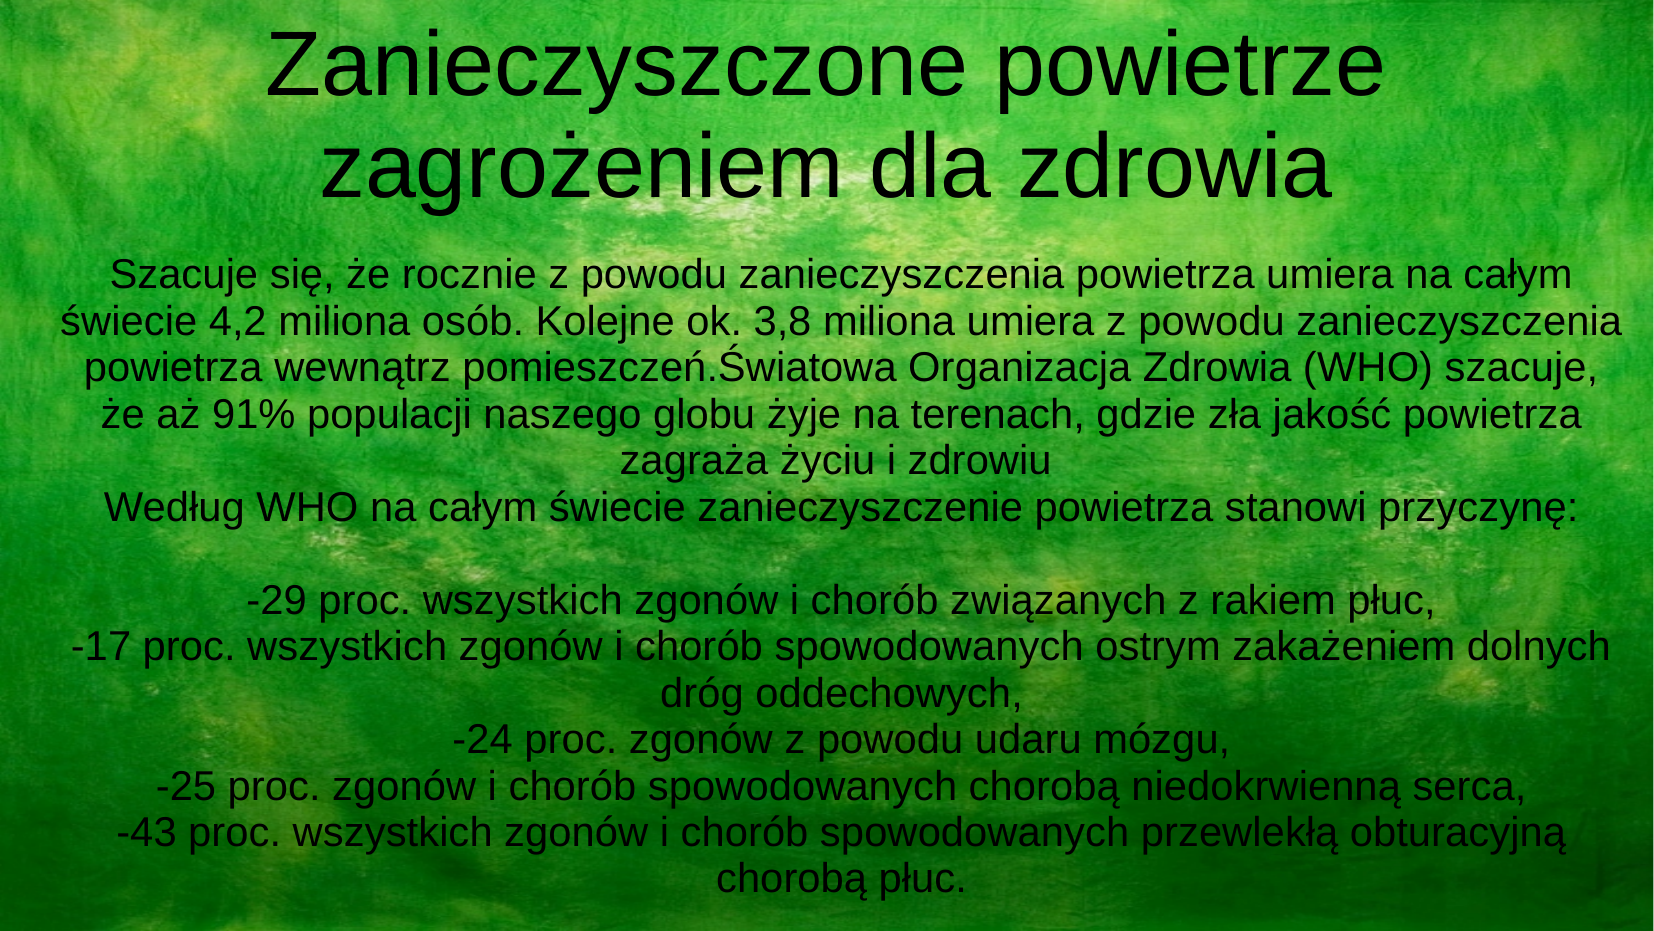

# Zanieczyszczone powietrze zagrożeniem dla zdrowia
Szacuje się, że rocznie z powodu zanieczyszczenia powietrza umiera na całym świecie 4,2 miliona osób. Kolejne ok. 3,8 miliona umiera z powodu zanieczyszczenia powietrza wewnątrz pomieszczeń.Światowa Organizacja Zdrowia (WHO) szacuje, że aż 91% populacji naszego globu żyje na terenach, gdzie zła jakość powietrza zagraża życiu i zdrowiu
Według WHO na całym świecie zanieczyszczenie powietrza stanowi przyczynę:
-29 proc. wszystkich zgonów i chorób związanych z rakiem płuc,
-17 proc. wszystkich zgonów i chorób spowodowanych ostrym zakażeniem dolnych dróg oddechowych,
-24 proc. zgonów z powodu udaru mózgu,
-25 proc. zgonów i chorób spowodowanych chorobą niedokrwienną serca,
-43 proc. wszystkich zgonów i chorób spowodowanych przewlekłą obturacyjną chorobą płuc.